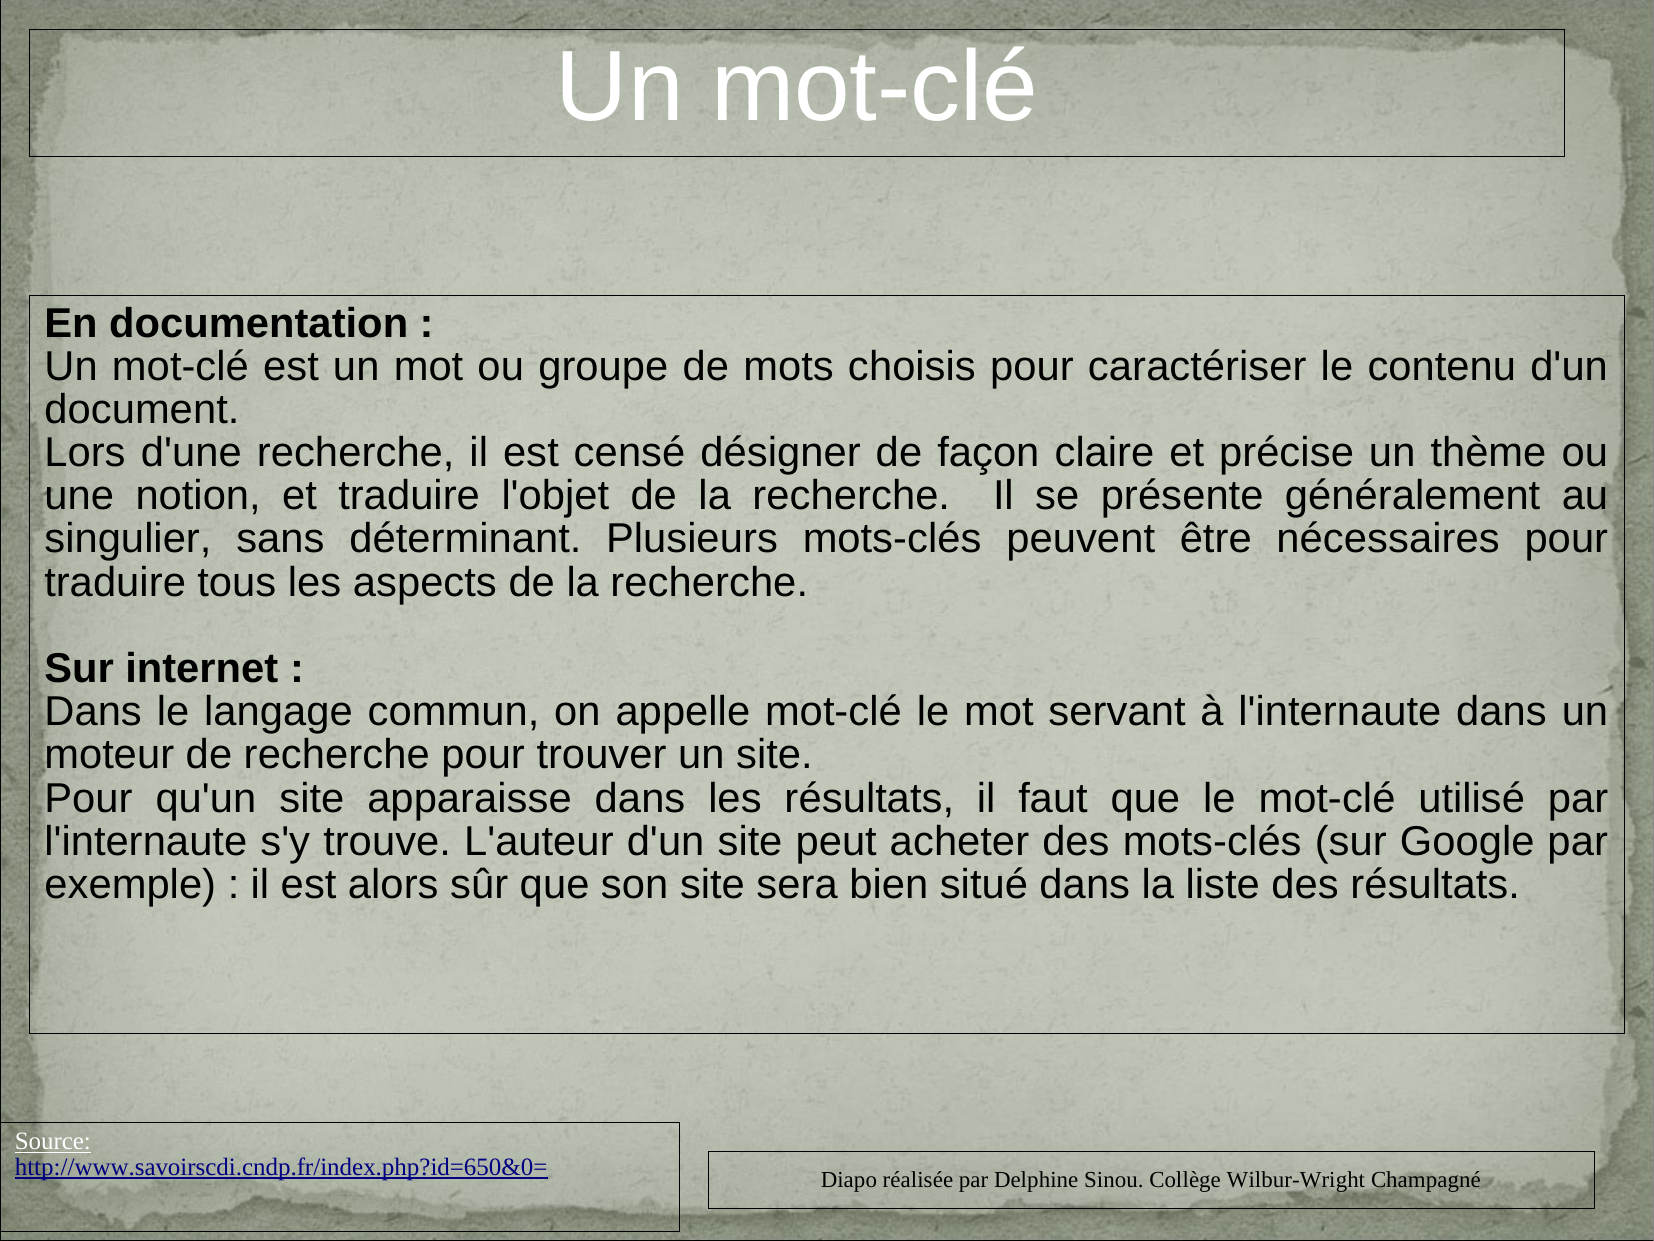

Un mot-clé
En documentation :
Un mot-clé est un mot ou groupe de mots choisis pour caractériser le contenu d'un document.
Lors d'une recherche, il est censé désigner de façon claire et précise un thème ou une notion, et traduire l'objet de la recherche. Il se présente généralement au singulier, sans déterminant. Plusieurs mots-clés peuvent être nécessaires pour traduire tous les aspects de la recherche.
Sur internet :
Dans le langage commun, on appelle mot-clé le mot servant à l'internaute dans un moteur de recherche pour trouver un site.
Pour qu'un site apparaisse dans les résultats, il faut que le mot-clé utilisé par l'internaute s'y trouve. L'auteur d'un site peut acheter des mots-clés (sur Google par exemple) : il est alors sûr que son site sera bien situé dans la liste des résultats.
Source:
http://www.savoirscdi.cndp.fr/index.php?id=650&0=
Diapo réalisée par Delphine Sinou. Collège Wilbur-Wright Champagné